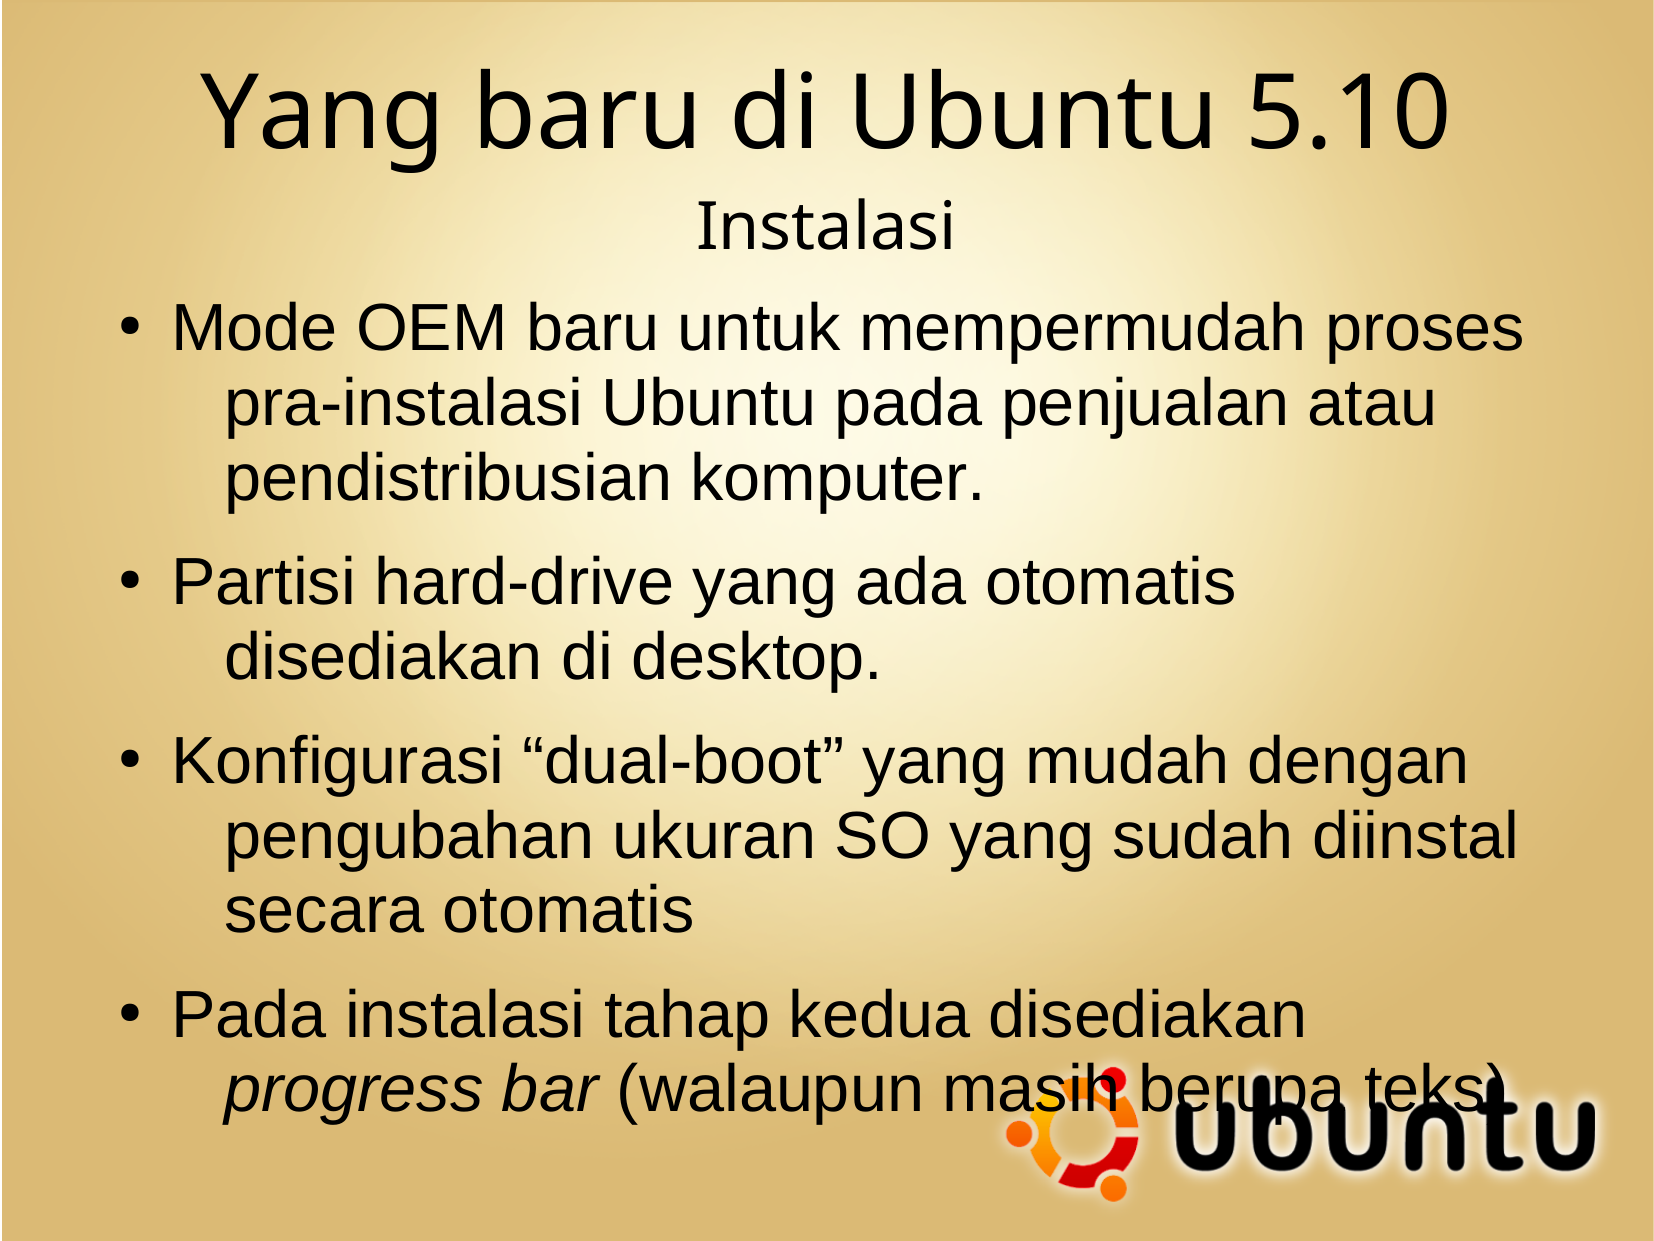

# Yang baru di Ubuntu 5.10 Instalasi
Mode OEM baru untuk mempermudah proses pra-instalasi Ubuntu pada penjualan atau pendistribusian komputer.
Partisi hard-drive yang ada otomatis disediakan di desktop.
Konfigurasi “dual-boot” yang mudah dengan pengubahan ukuran SO yang sudah diinstal secara otomatis
Pada instalasi tahap kedua disediakan progress bar (walaupun masih berupa teks)